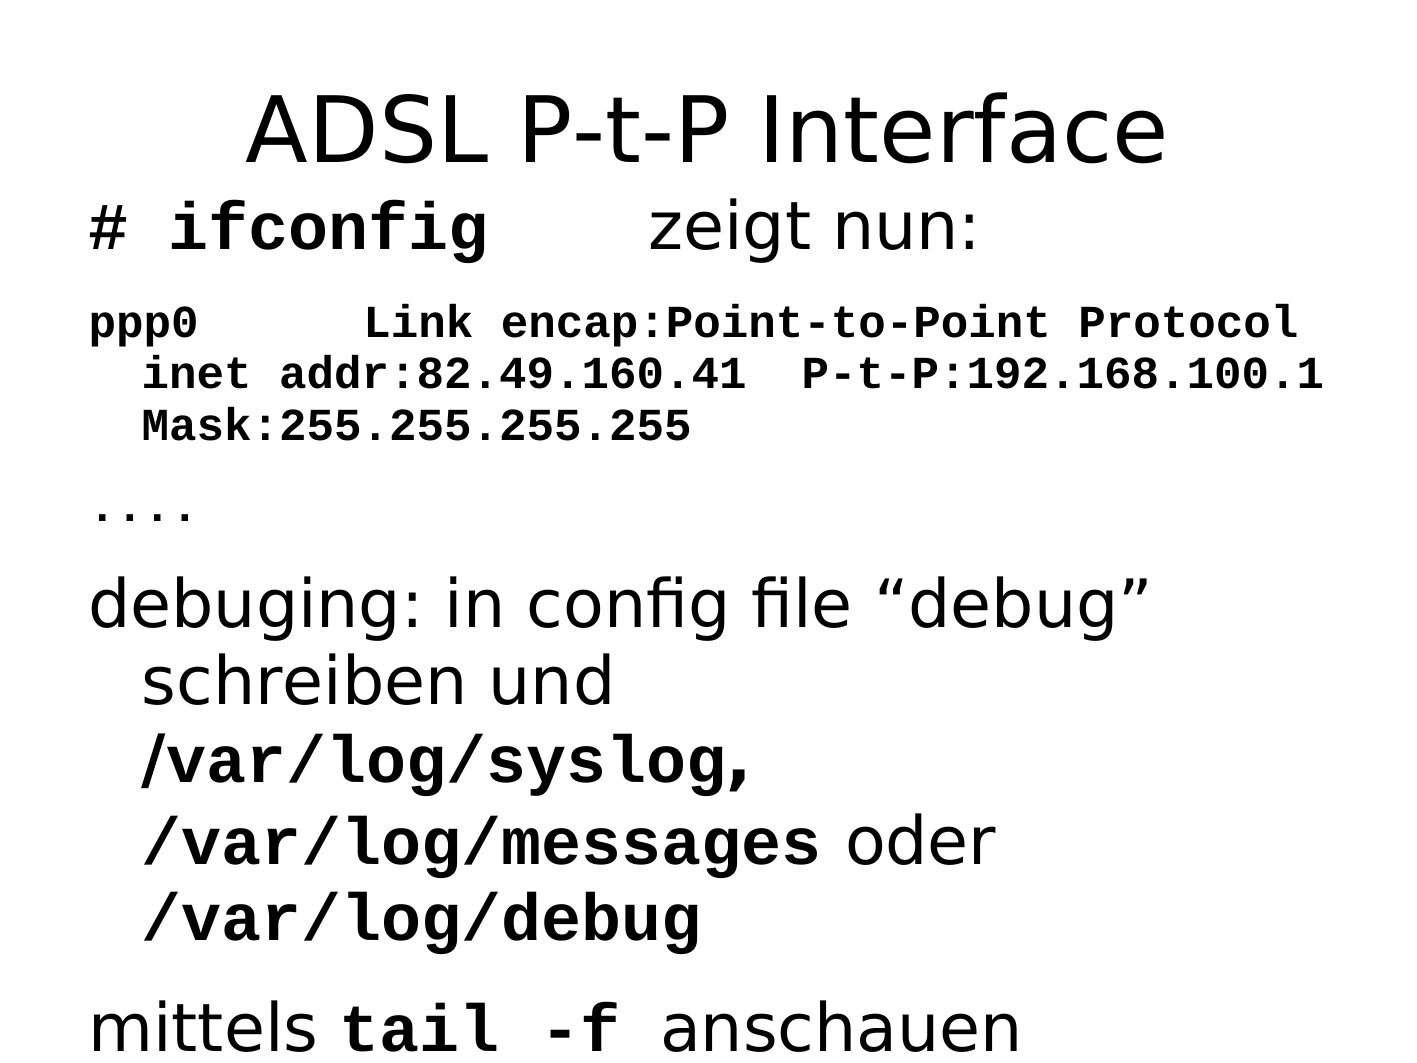

# ADSL P-t-P Interface
# ifconfig zeigt nun:
ppp0 Link encap:Point-to-Point Protocol
inet addr:82.49.160.41 P-t-P:192.168.100.1 Mask:255.255.255.255
....
debuging: in config file “debug” schreiben und /var/log/syslog, /var/log/messages oder /var/log/debug
mittels tail -f anschauen